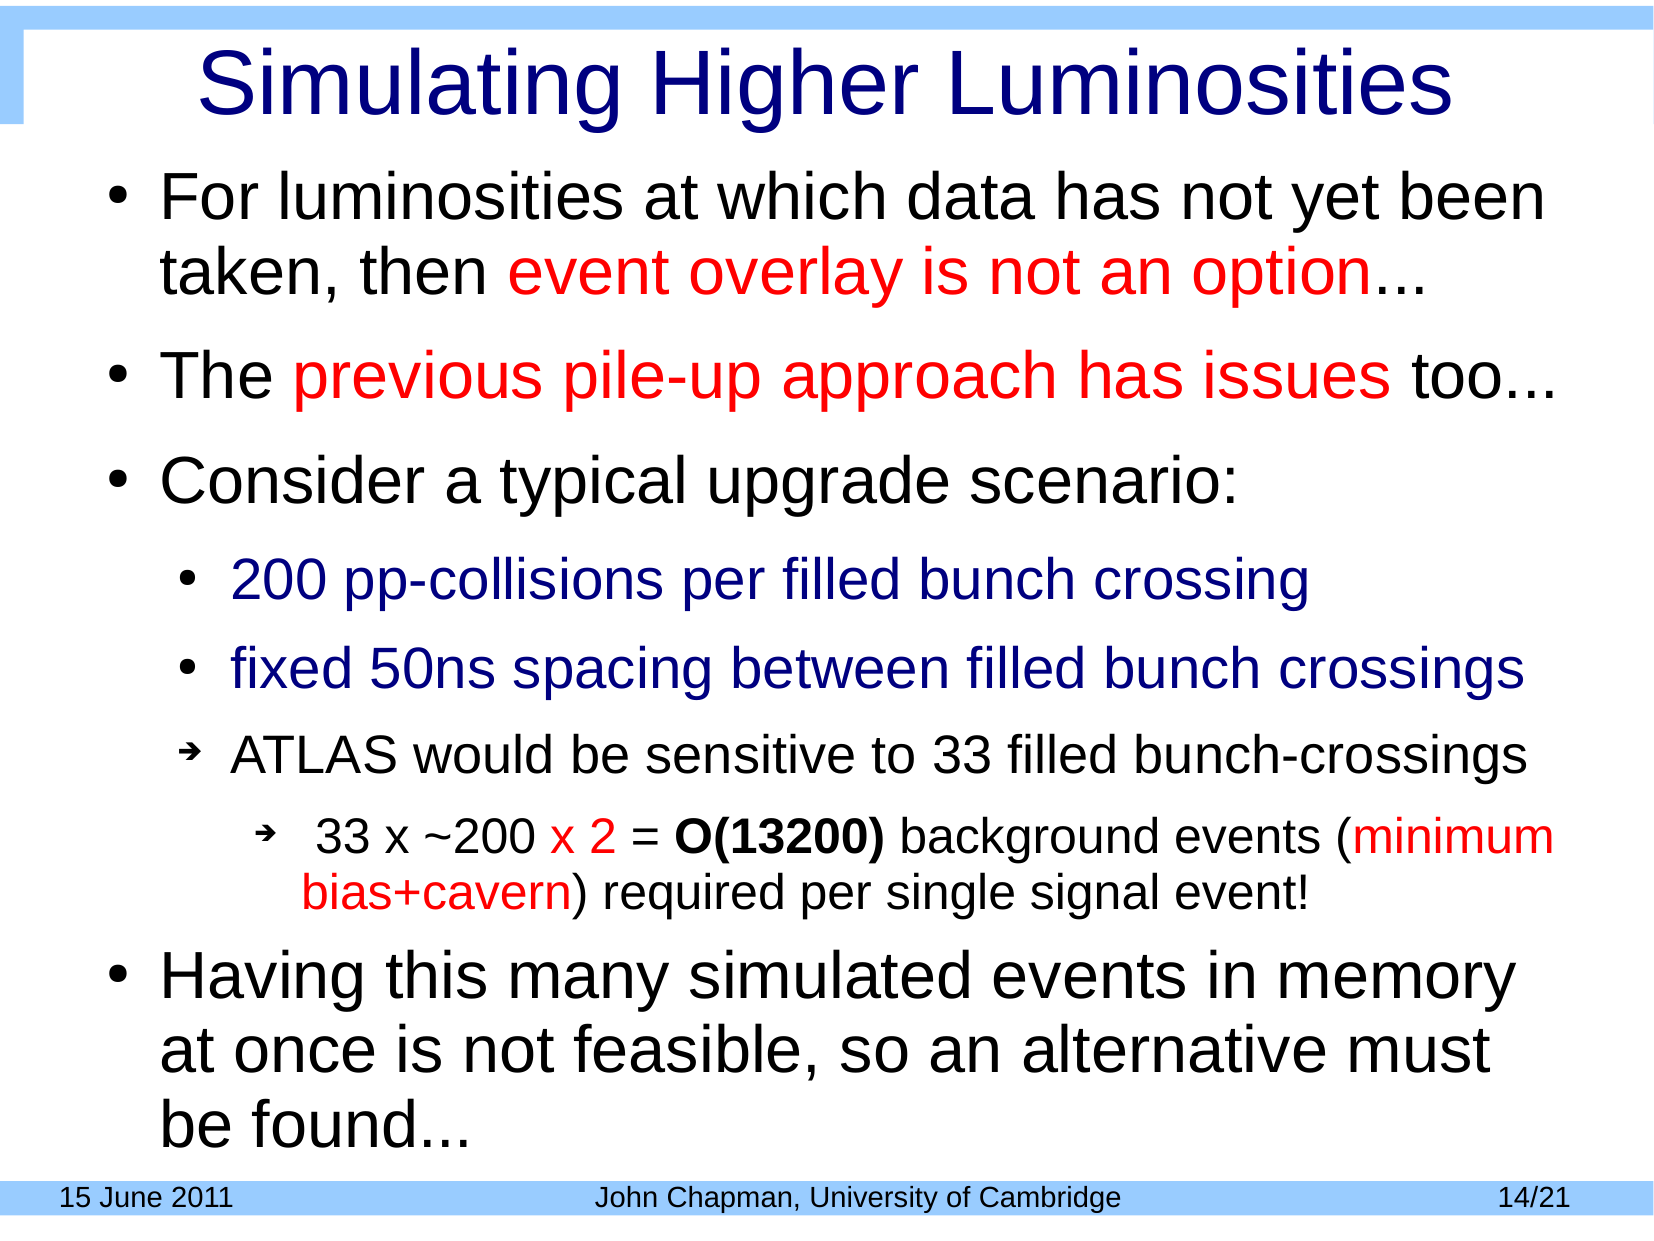

# Simulating Higher Luminosities
For luminosities at which data has not yet been taken, then event overlay is not an option...
The previous pile-up approach has issues too...
Consider a typical upgrade scenario:
200 pp-collisions per filled bunch crossing
fixed 50ns spacing between filled bunch crossings
ATLAS would be sensitive to 33 filled bunch-crossings
 33 x ~200 x 2 = O(13200) background events (minimum bias+cavern) required per single signal event!
Having this many simulated events in memory at once is not feasible, so an alternative must be found...
14